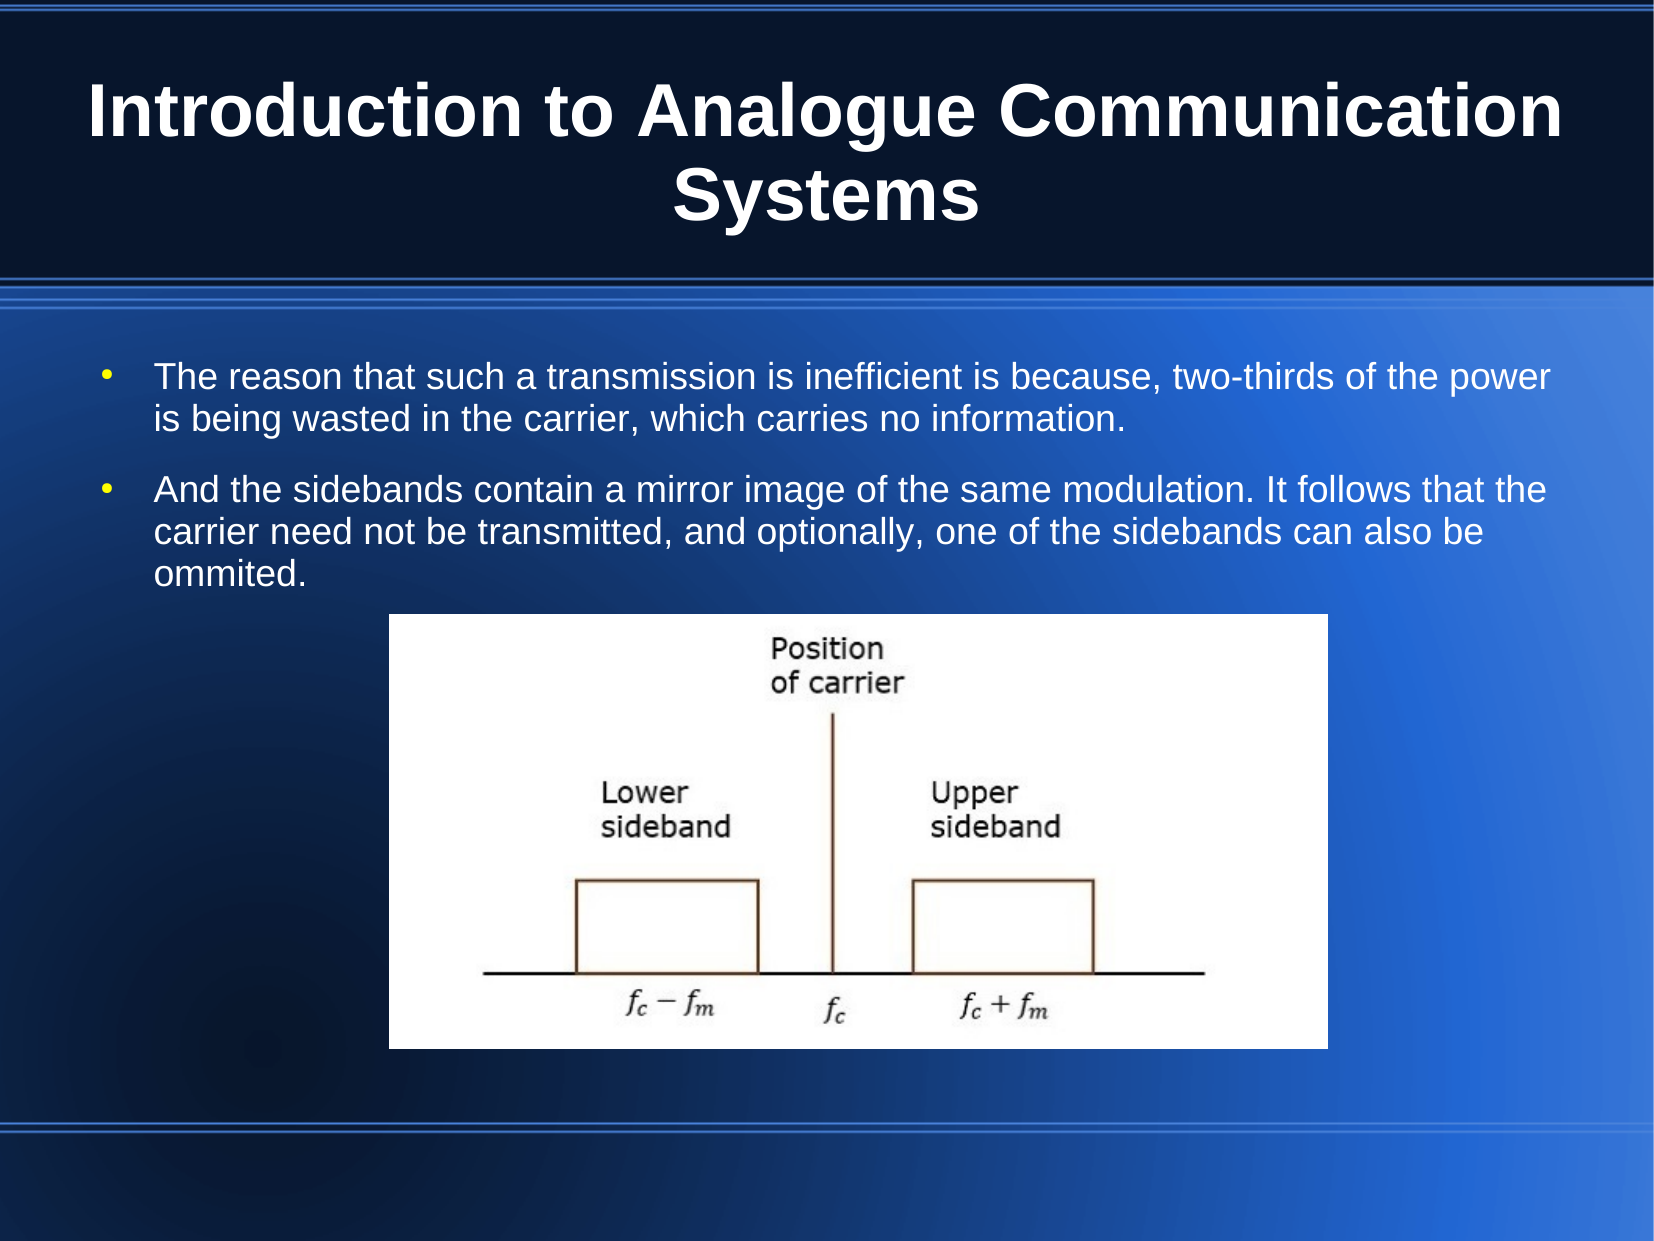

# Introduction to Analogue Communication Systems
The reason that such a transmission is inefficient is because, two-thirds of the power is being wasted in the carrier, which carries no information.
And the sidebands contain a mirror image of the same modulation. It follows that the carrier need not be transmitted, and optionally, one of the sidebands can also be ommited.